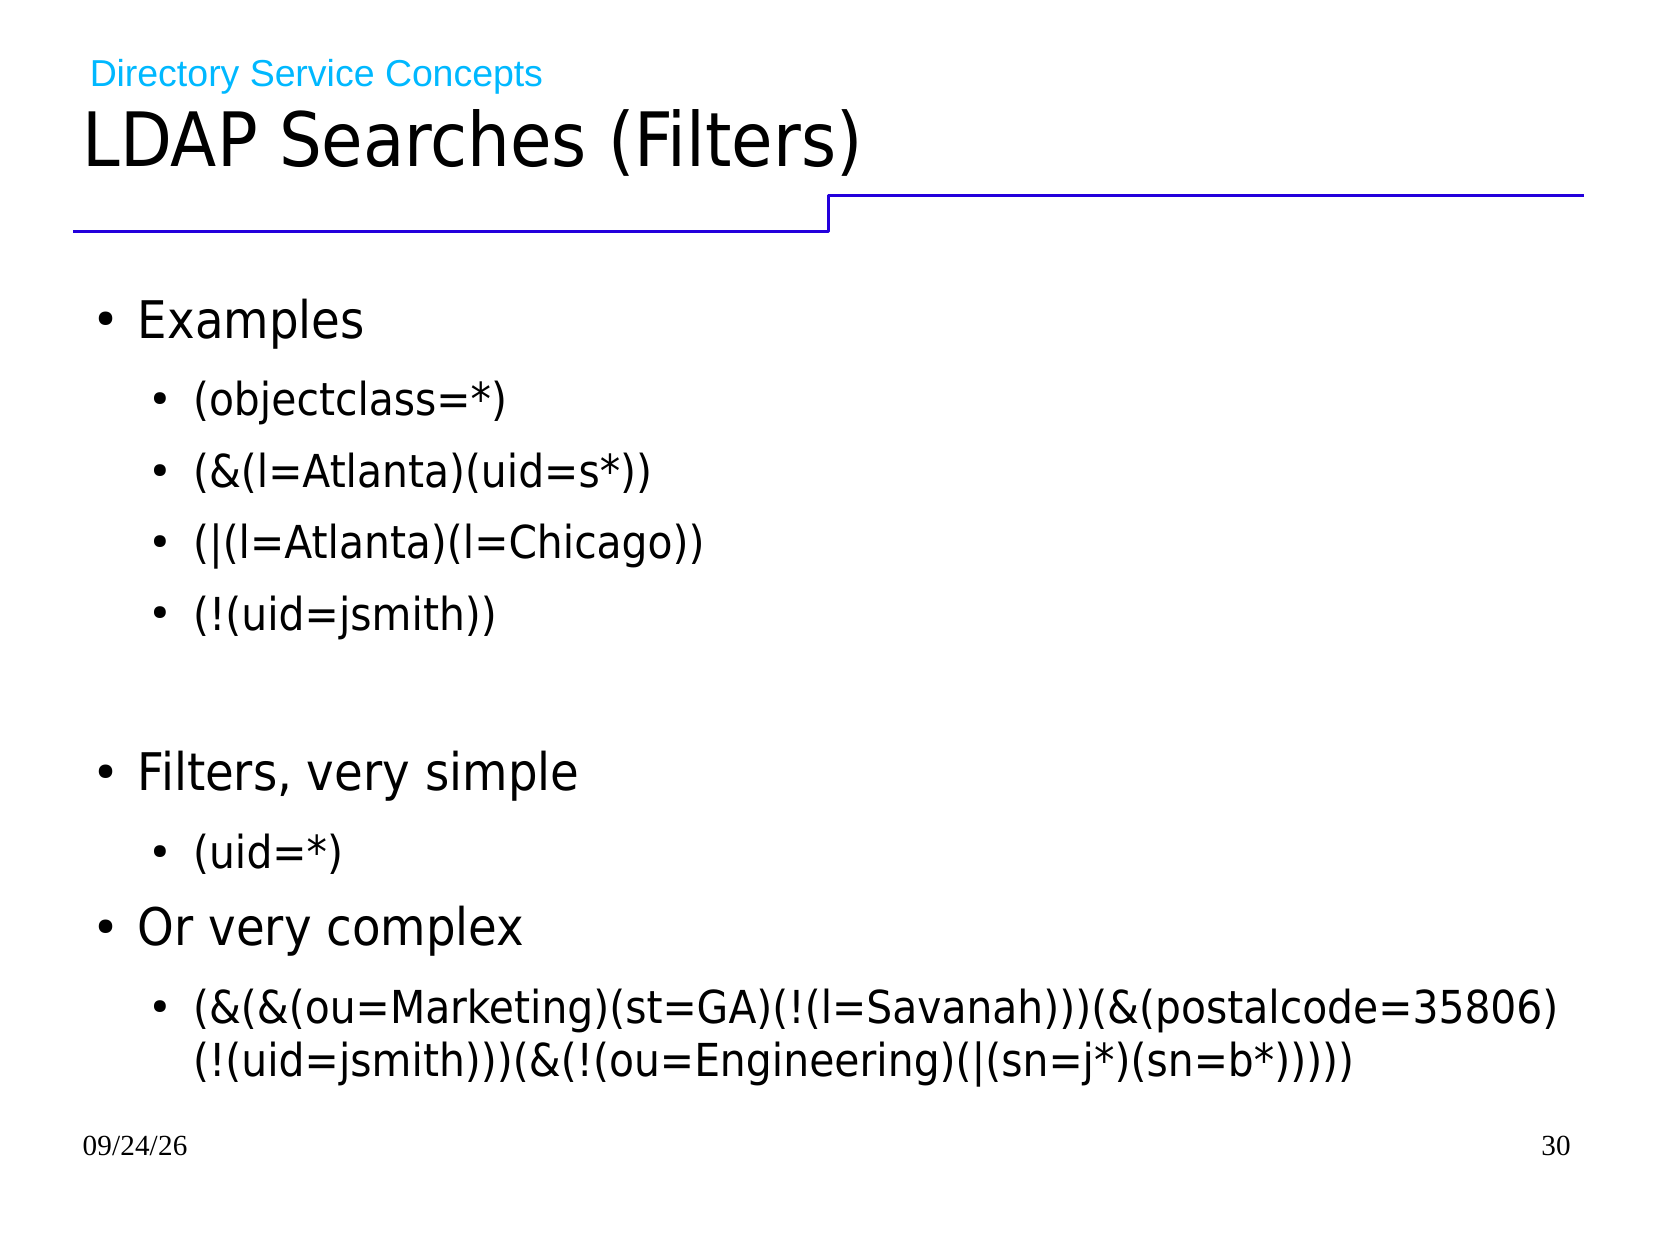

Directory Service Concepts
# LDAP Searches (Filters)
Examples
(objectclass=*)
(&(l=Atlanta)(uid=s*))
(|(l=Atlanta)(l=Chicago))
(!(uid=jsmith))
Filters, very simple
(uid=*)
Or very complex
(&(&(ou=Marketing)(st=GA)(!(l=Savanah)))(&(postalcode=35806)(!(uid=jsmith)))(&(!(ou=Engineering)(|(sn=j*)(sn=b*)))))
30